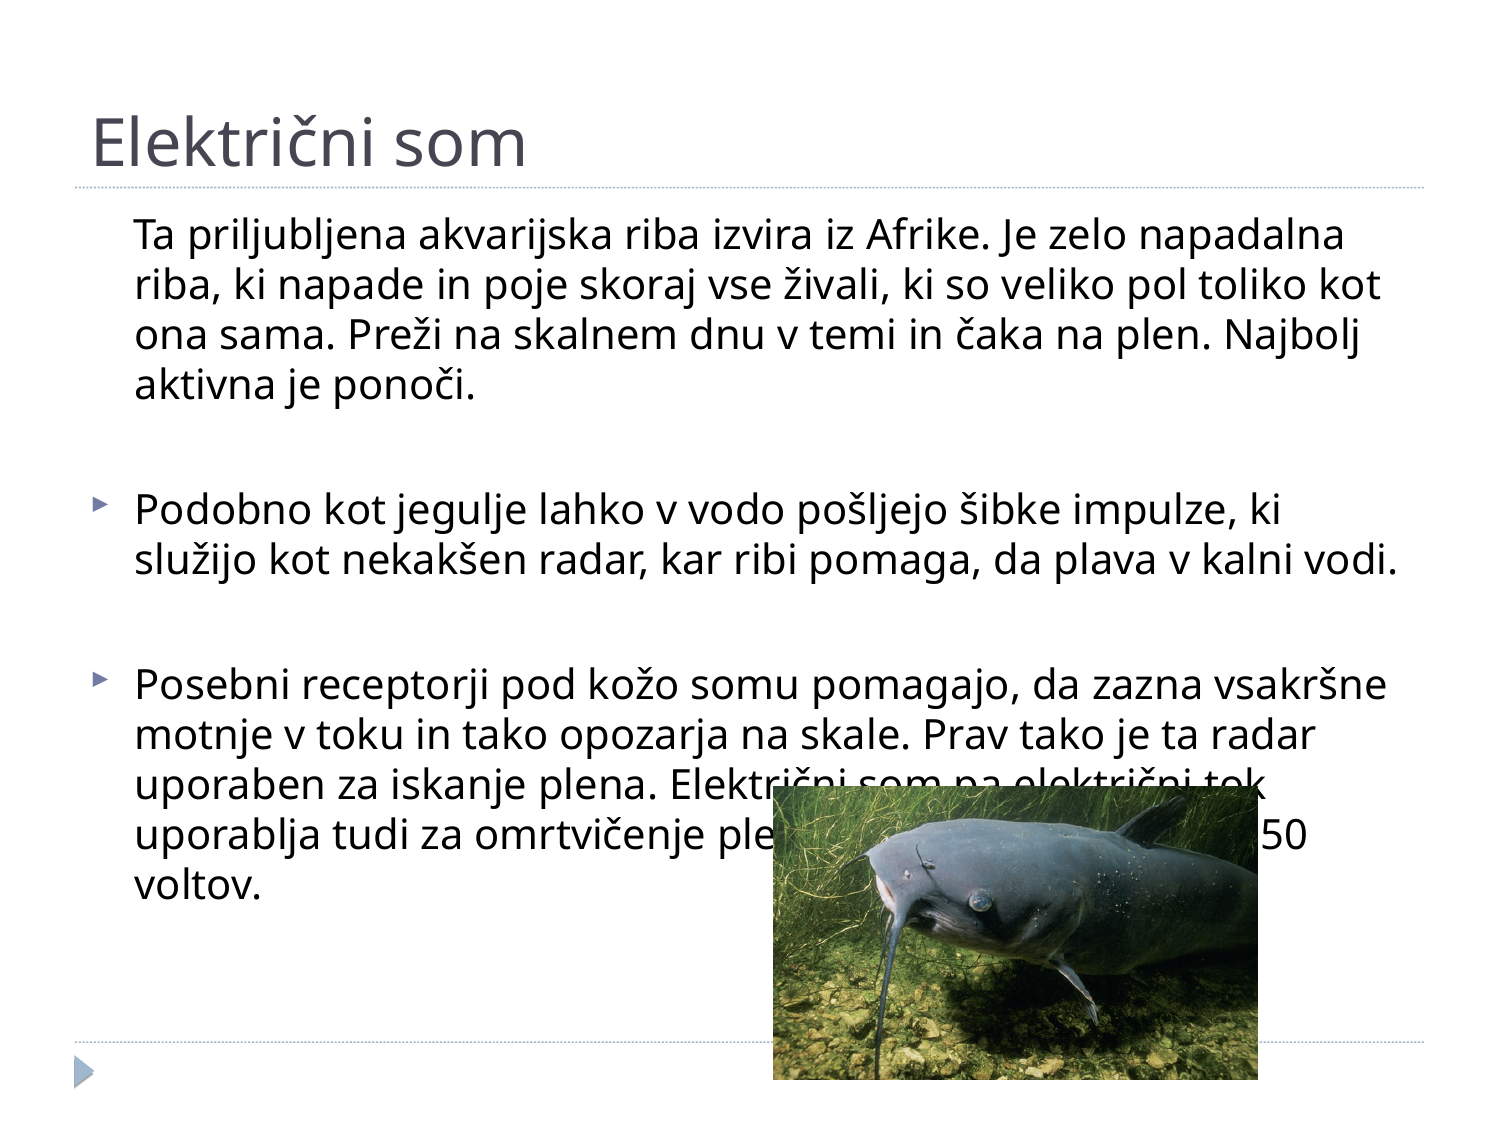

# Električni som
 Ta priljubljena akvarijska riba izvira iz Afrike. Je zelo napadalna riba, ki napade in poje skoraj vse živali, ki so veliko pol toliko kot ona sama. Preži na skalnem dnu v temi in čaka na plen. Najbolj aktivna je ponoči.
Podobno kot jegulje lahko v vodo pošljejo šibke impulze, ki služijo kot nekakšen radar, kar ribi pomaga, da plava v kalni vodi.
Posebni receptorji pod kožo somu pomagajo, da zazna vsakršne motnje v toku in tako opozarja na skale. Prav tako je ta radar uporaben za iskanje plena. Električni som pa električni tok uporablja tudi za omrtvičenje plena pri čemer sproži do 350 voltov.